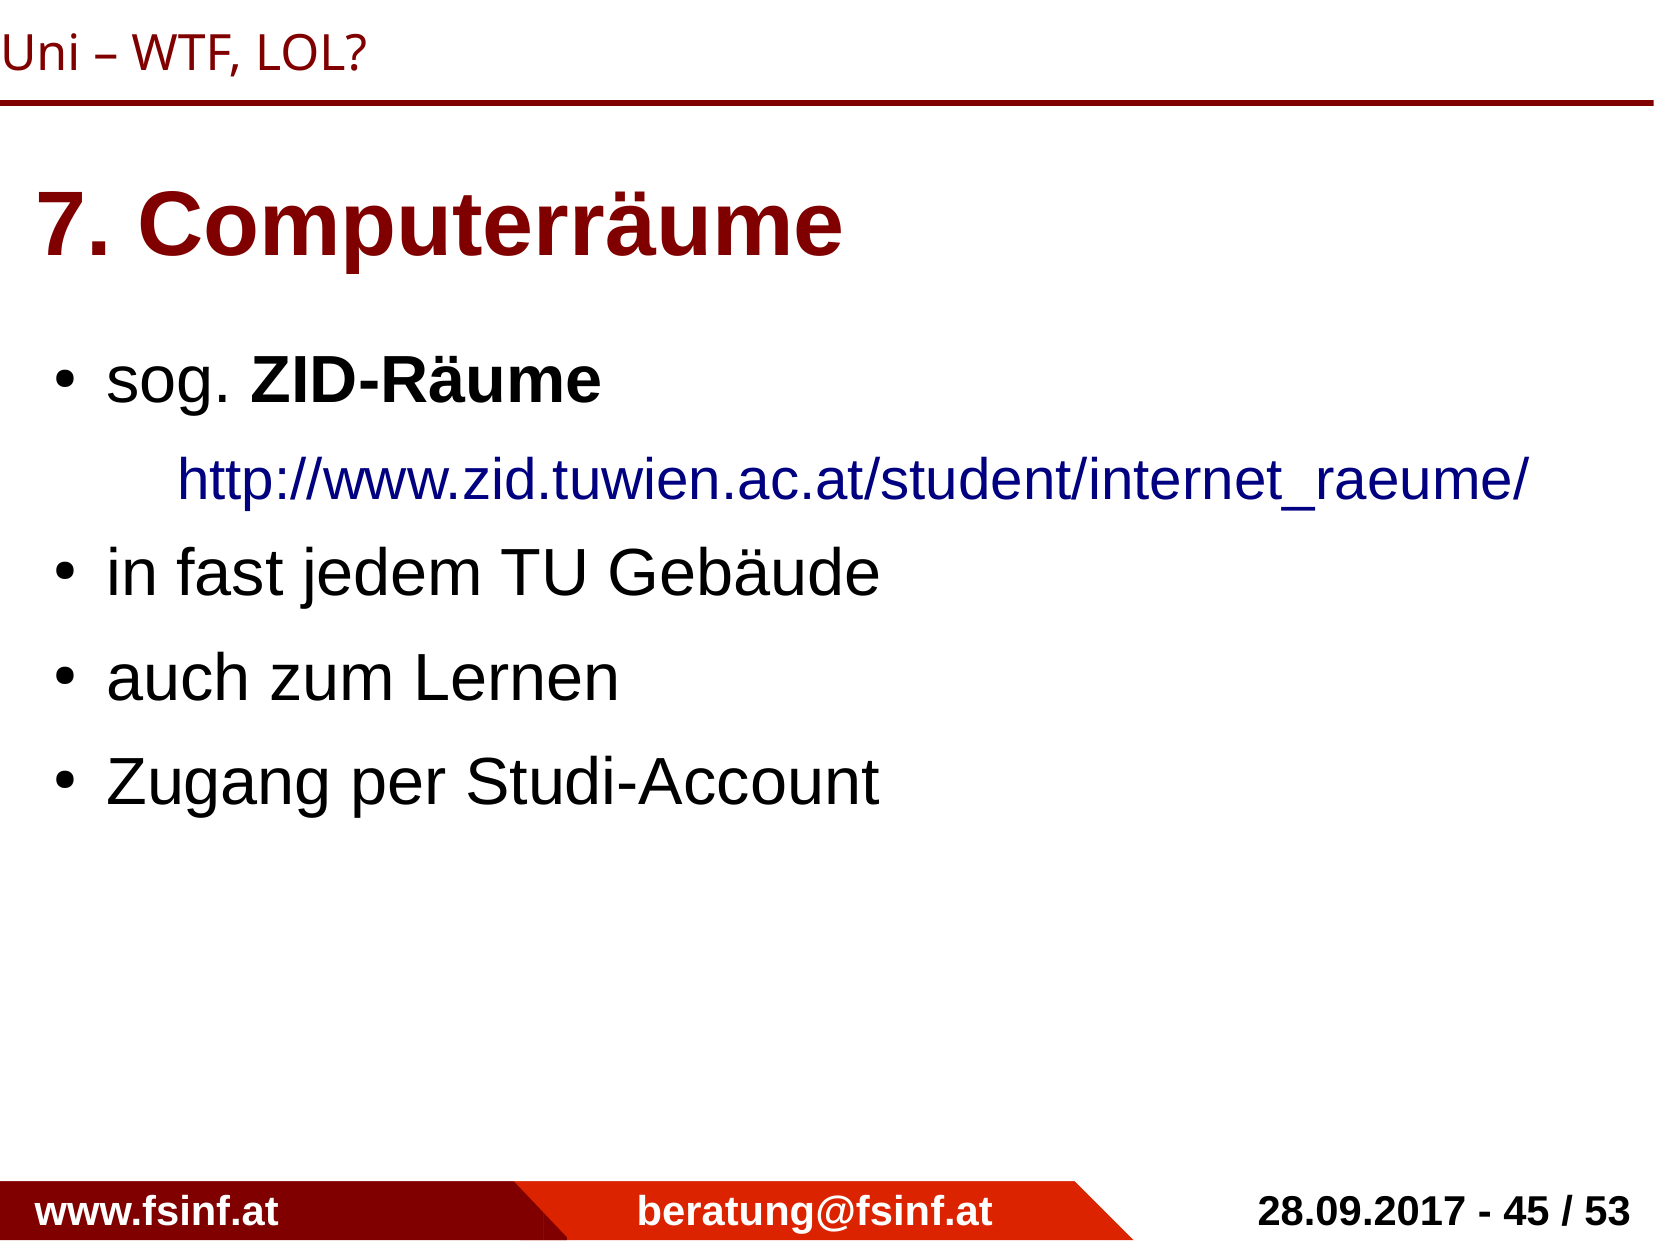

# 7. Computerräume
sog. ZID-Räume
http://www.zid.tuwien.ac.at/student/internet_raeume/
in fast jedem TU Gebäude
auch zum Lernen
Zugang per Studi-Account